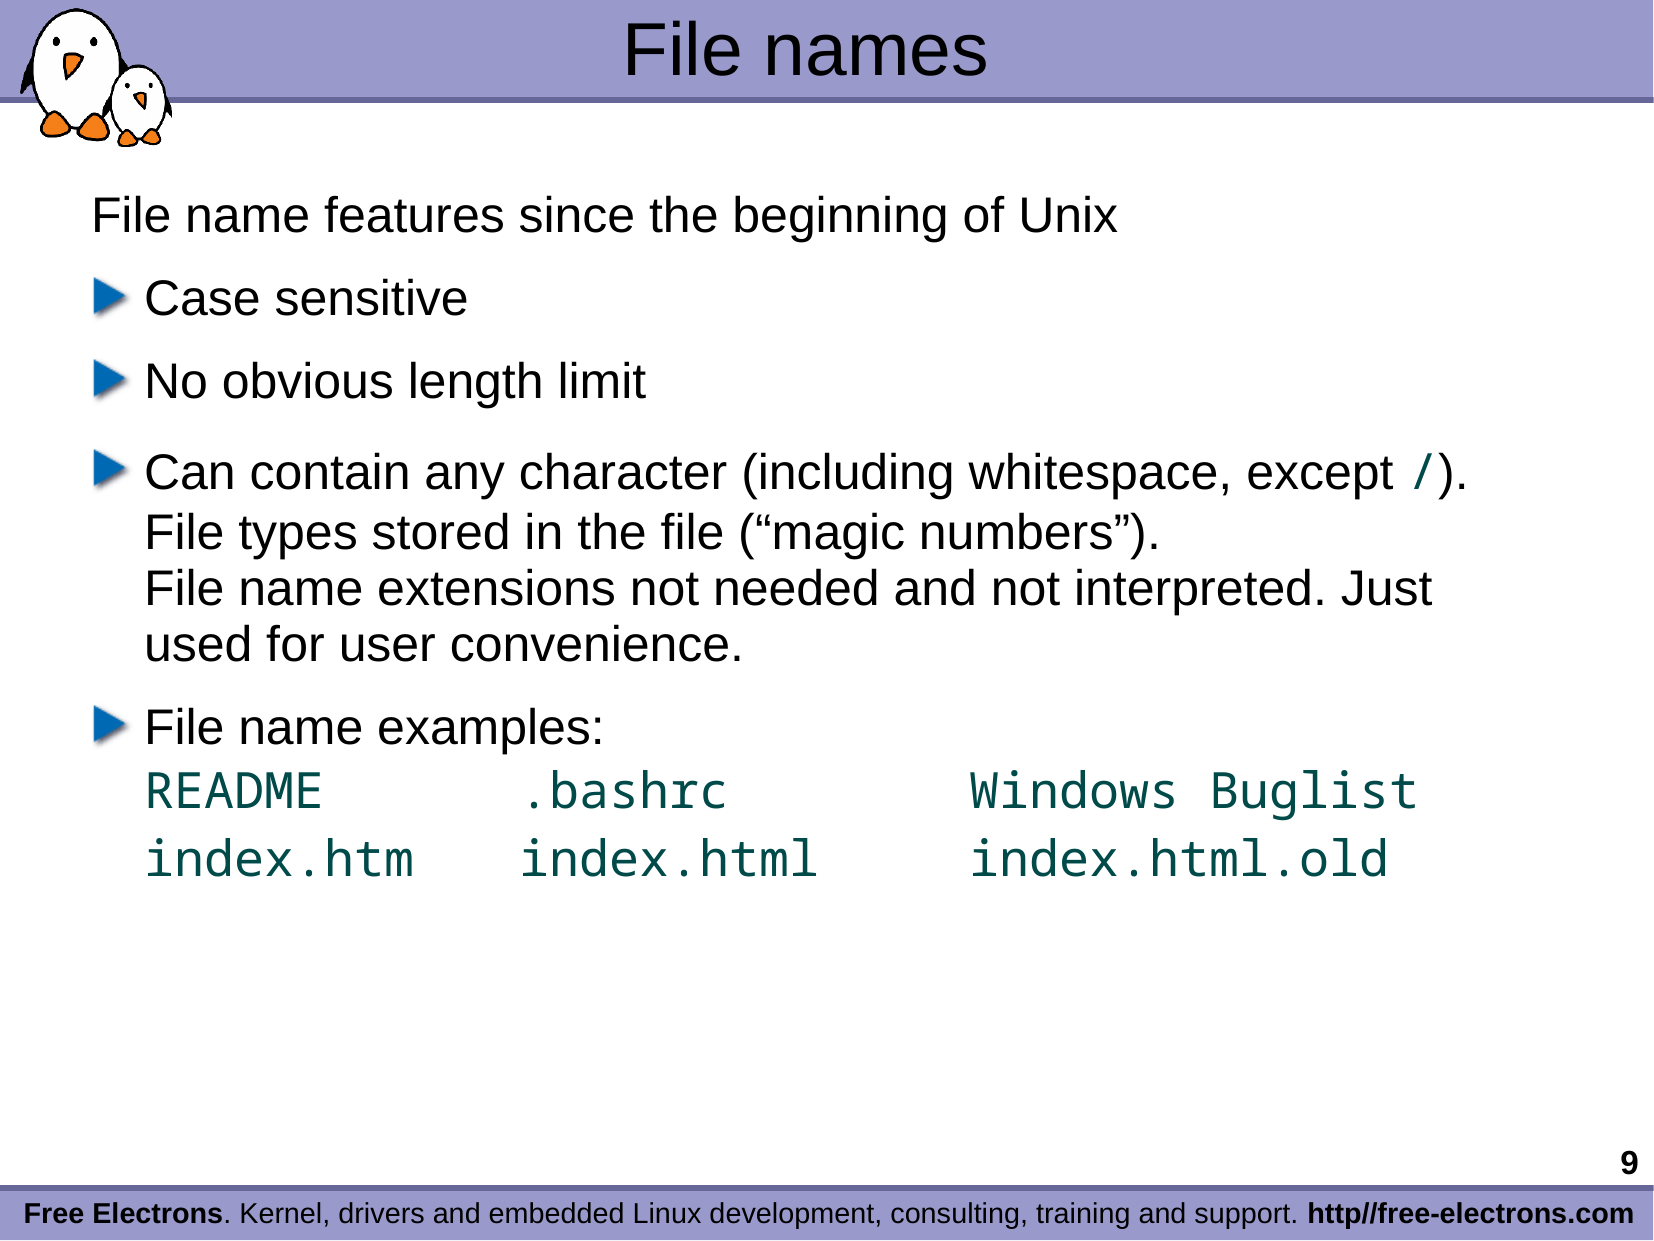

# File names
File name features since the beginning of Unix
Case sensitive
No obvious length limit
Can contain any character (including whitespace, except /).
File types stored in the file (“magic numbers”).
File name extensions not needed and not interpreted. Just used for user convenience.
File name examples:
README			.bashrc				Windows Buglist
index.htm		index.html		index.html.old